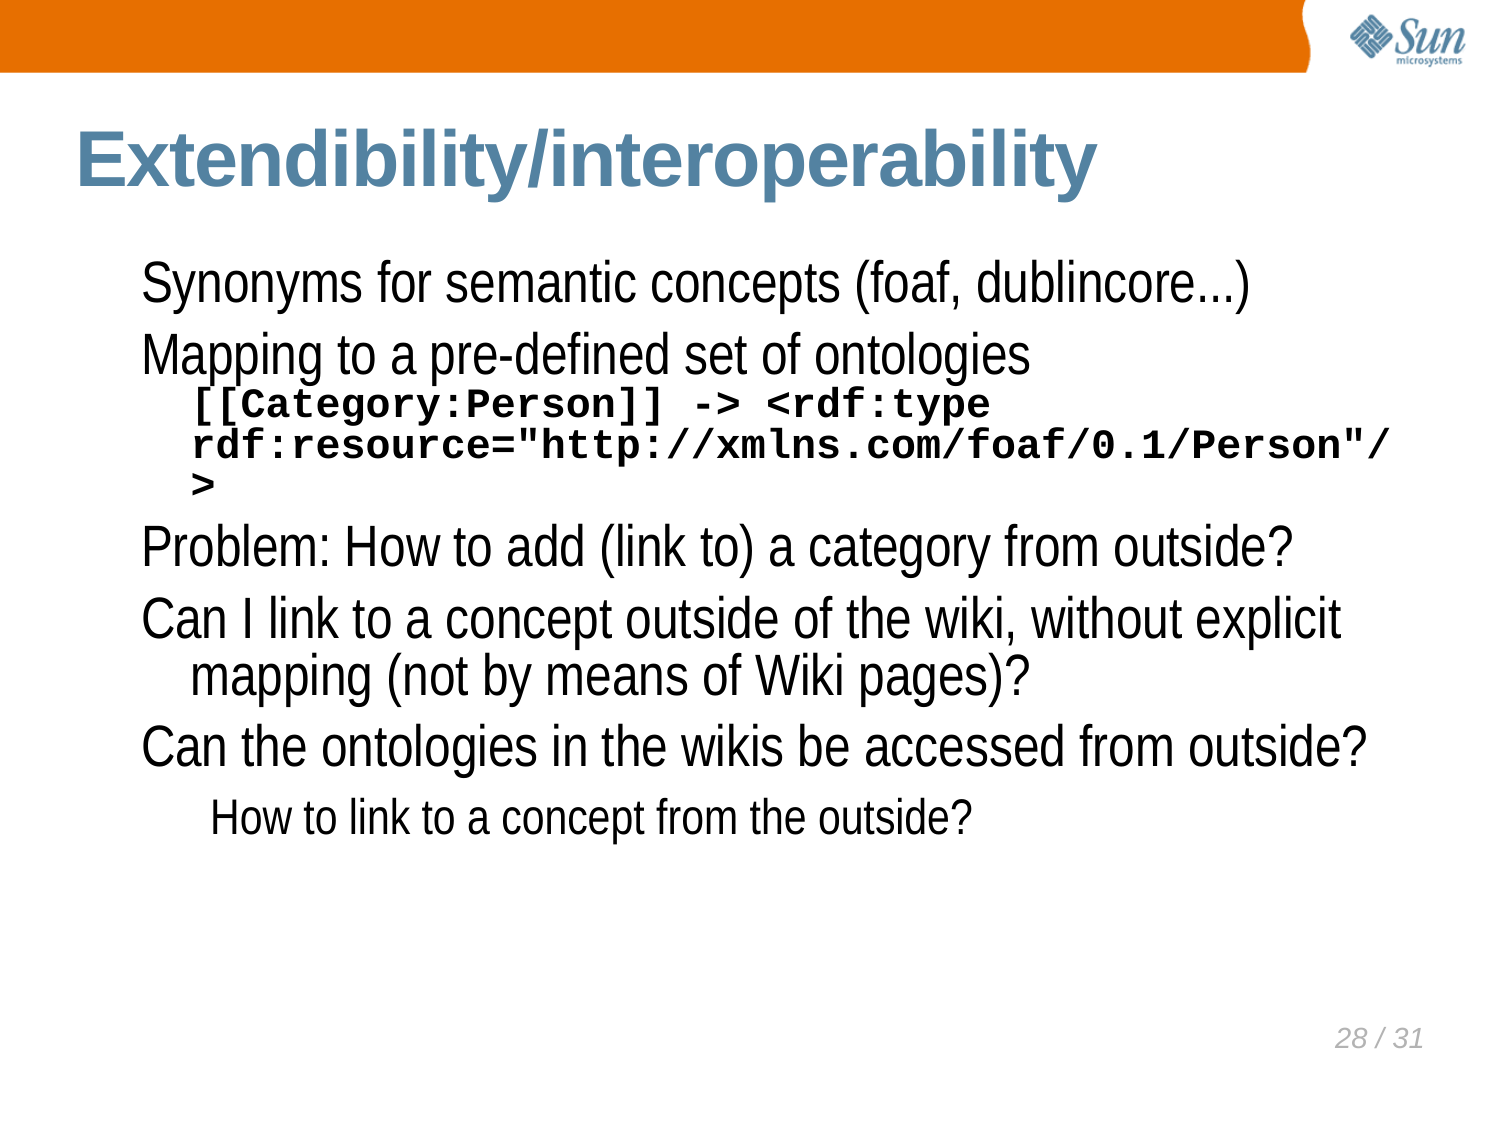

# Extendibility/interoperability
Synonyms for semantic concepts (foaf, dublincore...)
Mapping to a pre-defined set of ontologies
[[Category:Person]] -> <rdf:type rdf:resource="http://xmlns.com/foaf/0.1/Person"/>
Problem: How to add (link to) a category from outside?
Can I link to a concept outside of the wiki, without explicit mapping (not by means of Wiki pages)?
Can the ontologies in the wikis be accessed from outside?
How to link to a concept from the outside?
28